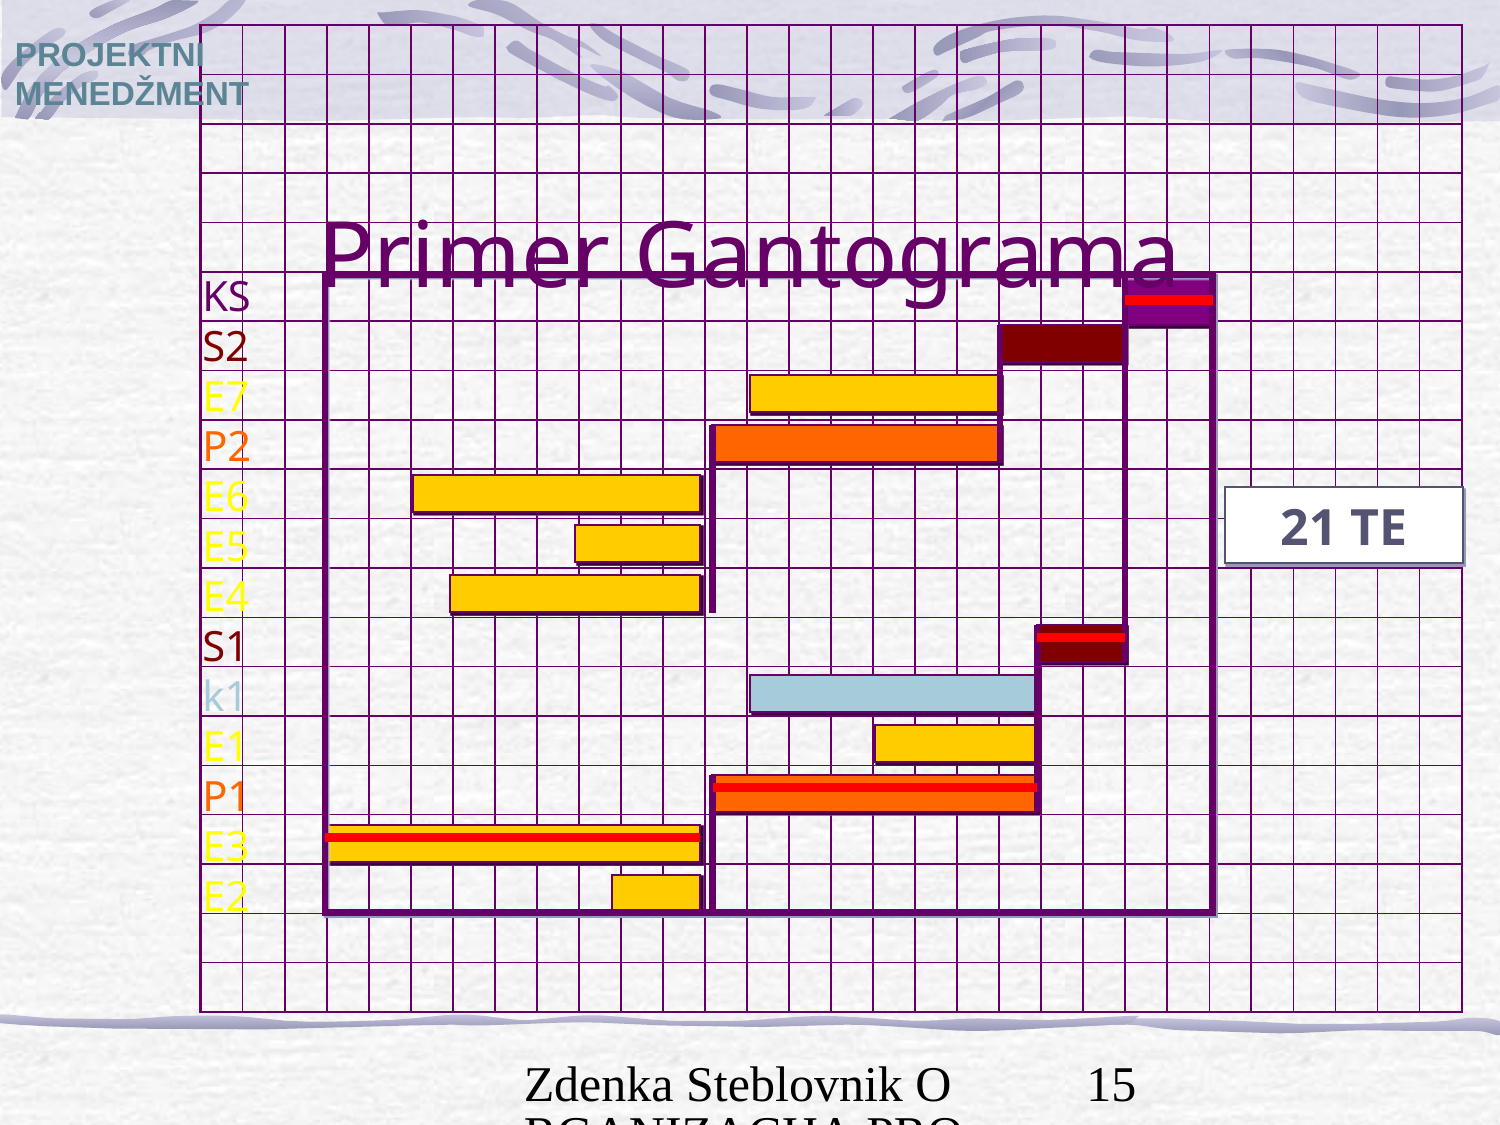

PROJEKTNI MENEDŽMENT
# Primer Gantograma
KS
S2
E7
P2
E6
21 TE
E5
E4
S1
k1
E1
P1
E3
E2
Zdenka Steblovnik ORGANIZACIJA PROIZVODNJE 2
15
 TE